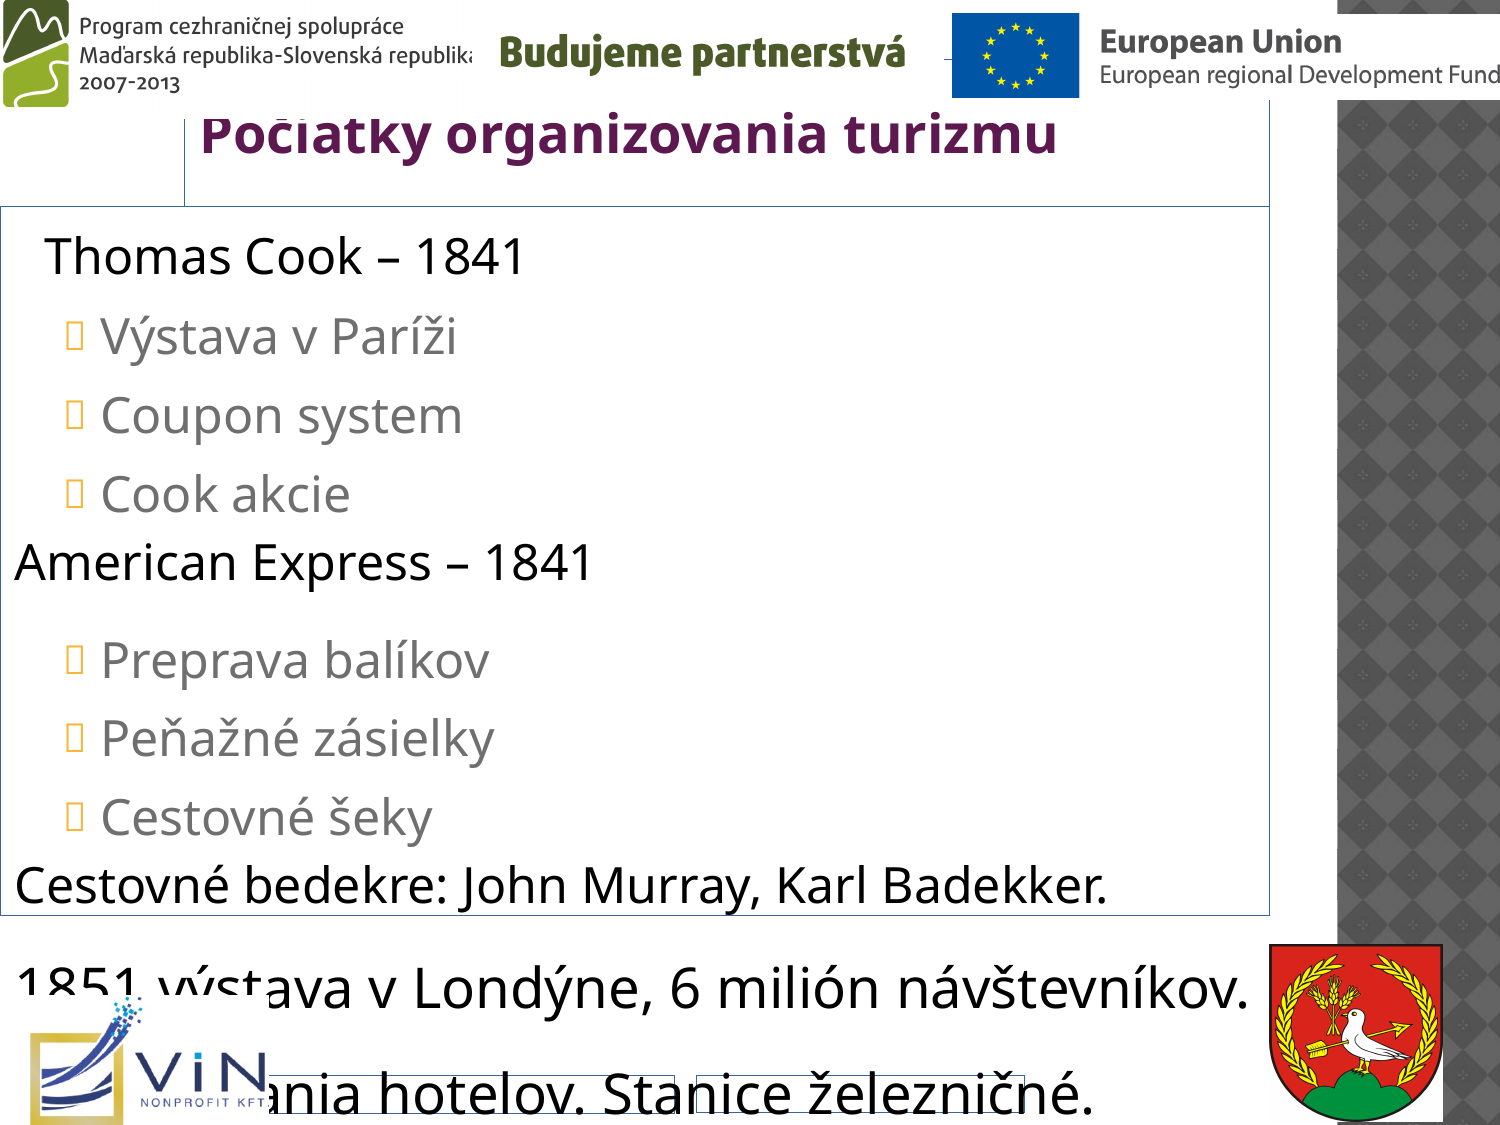

# Počiatky organizovania turizmu
 Thomas Cook – 1841
Výstava v Paríži
Coupon system
Cook akcie
American Express – 1841
Preprava balíkov
Peňažné zásielky
Cestovné šeky
Cestovné bedekre: John Murray, Karl Badekker.
1851 výstava v Londýne, 6 milión návštevníkov.
Vlna stavania hotelov. Stanice železničné.